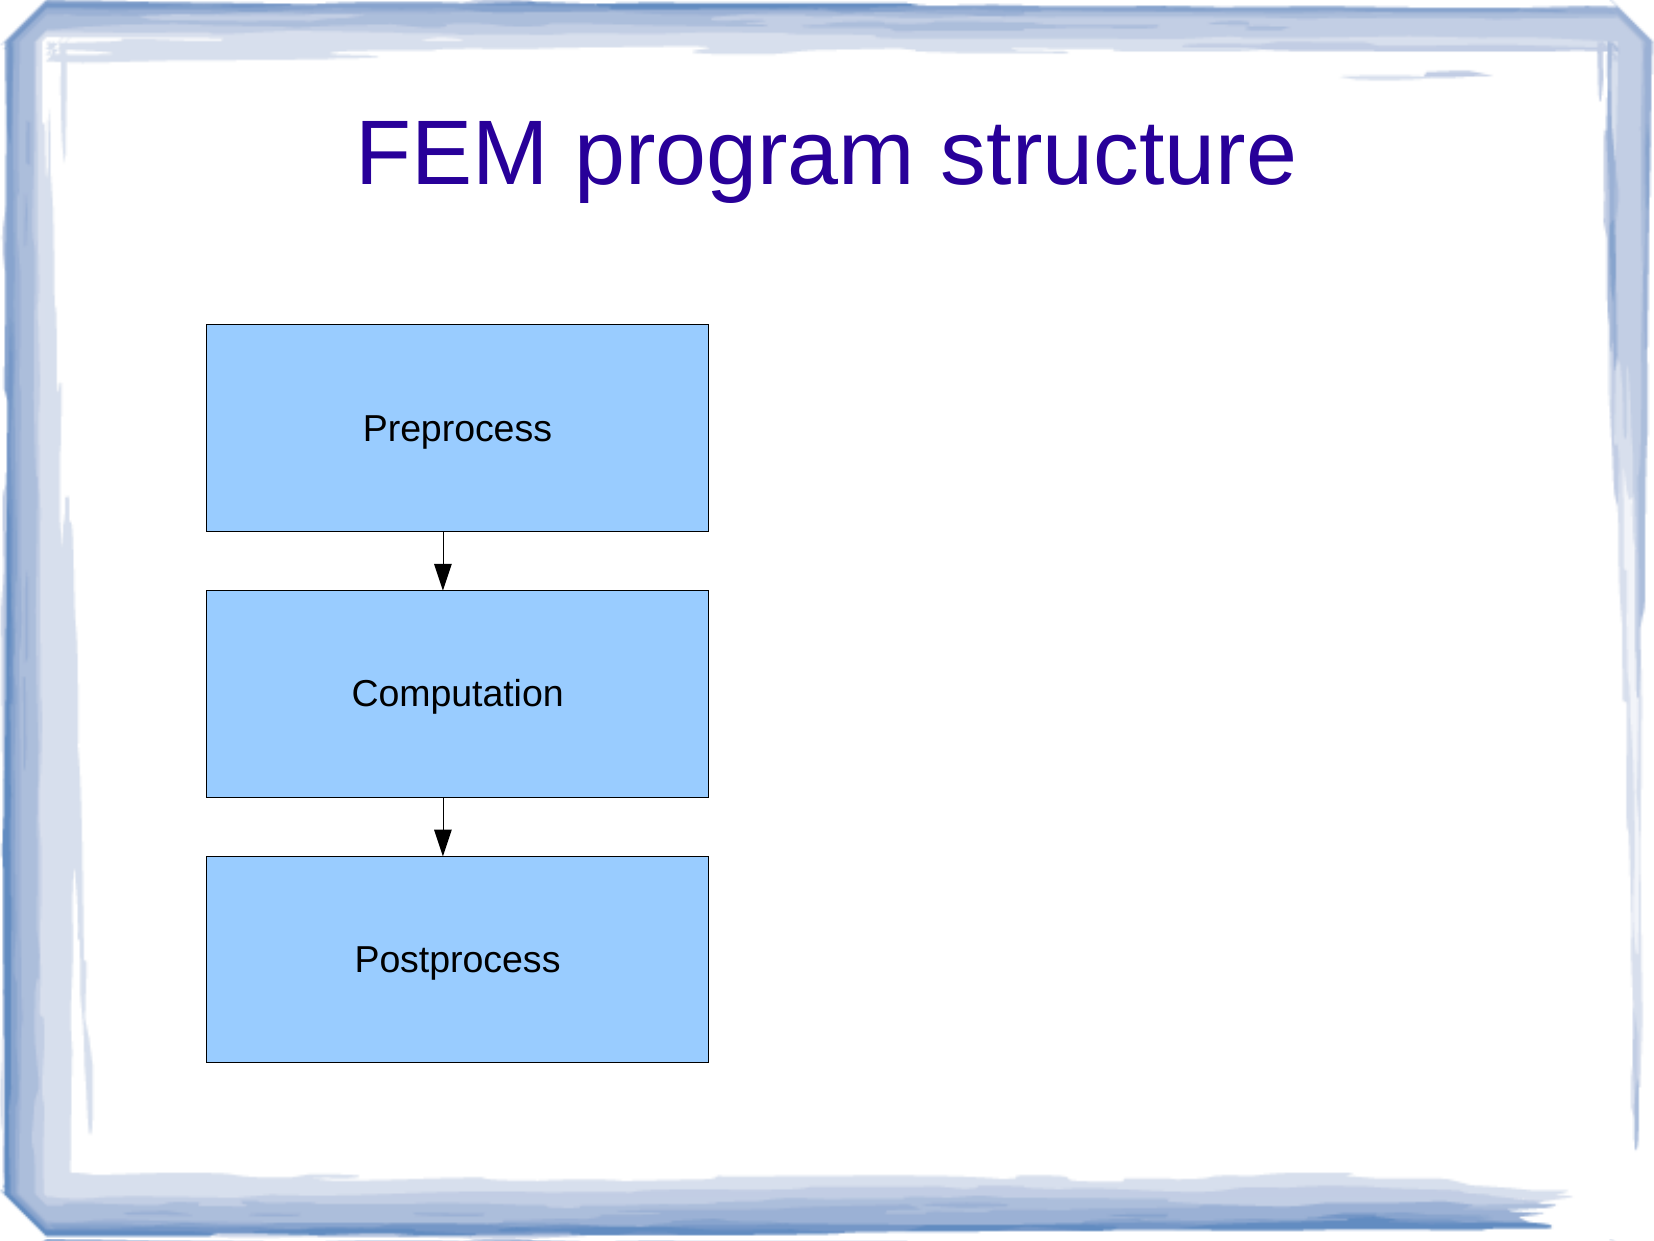

# FEM program structure
Preprocess
Computation
Postprocess